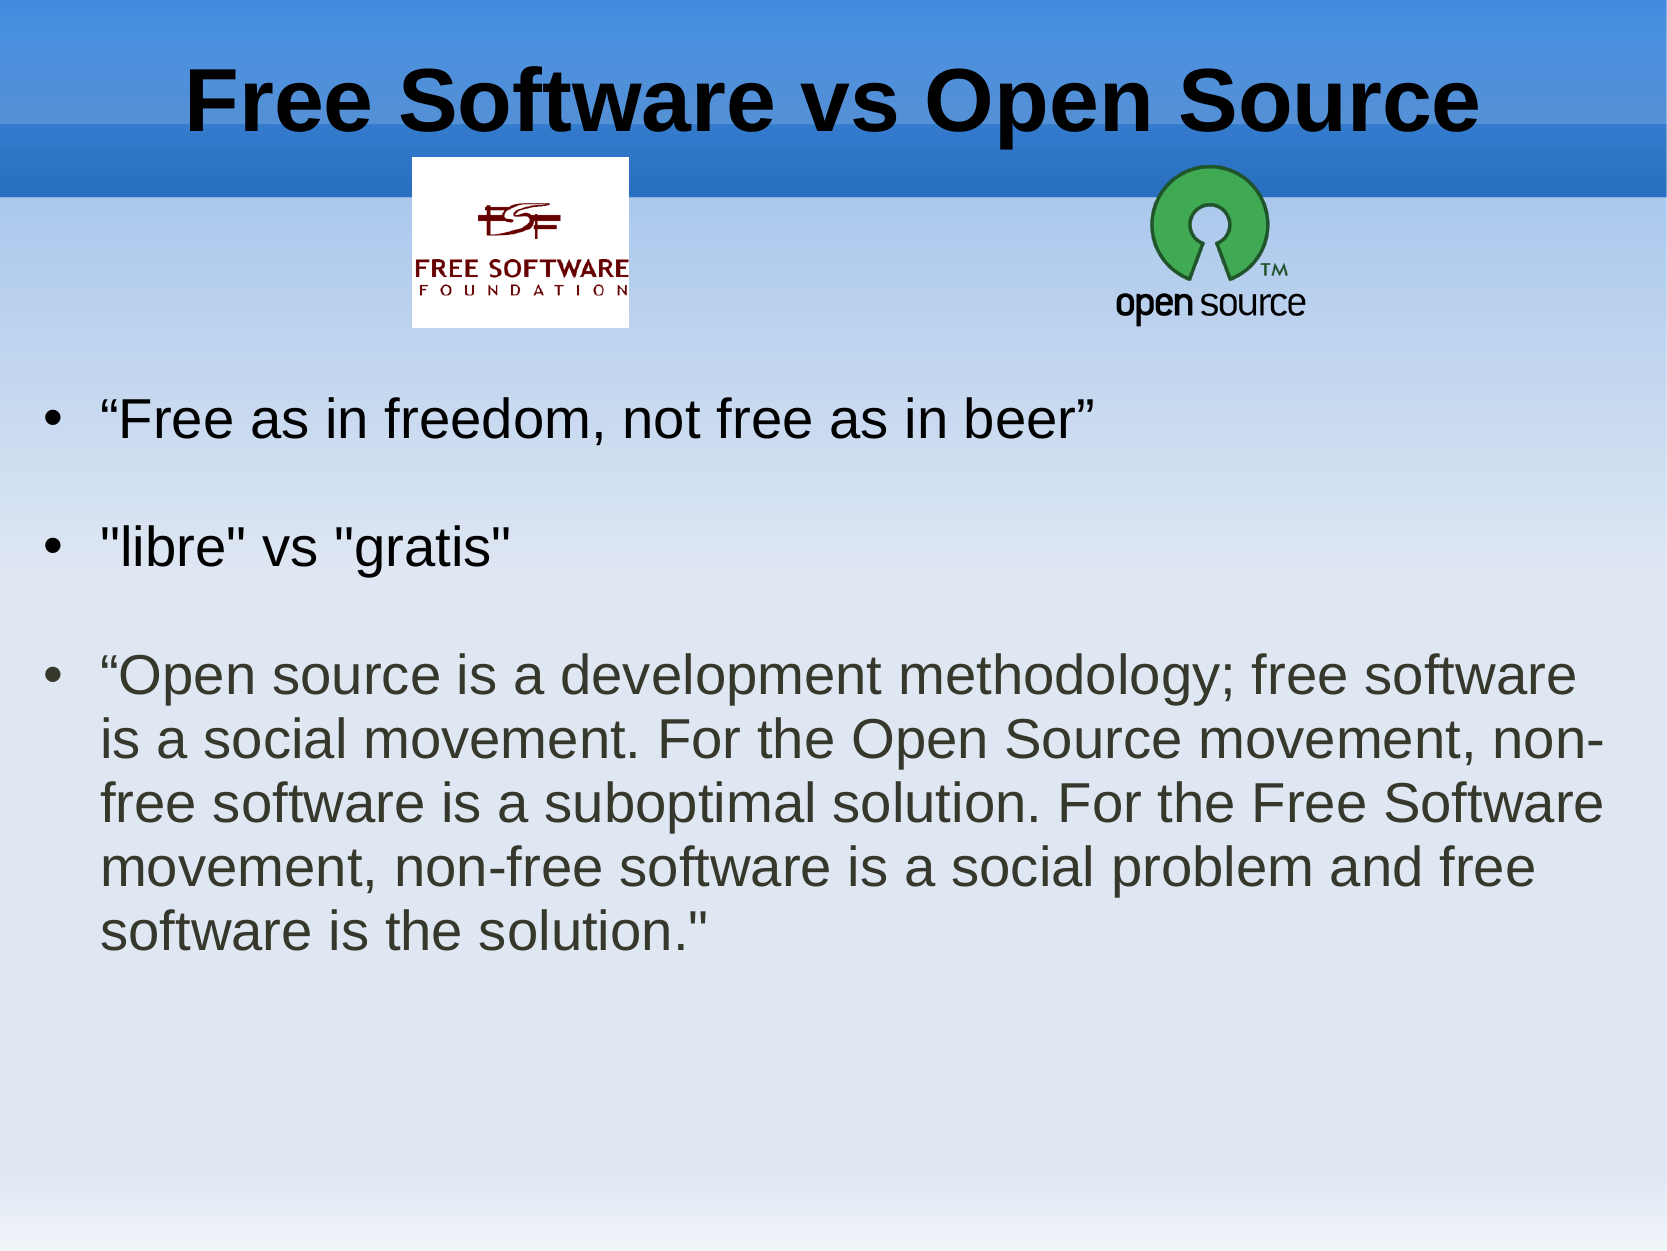

# Free Software vs Open Source
“Free as in freedom, not free as in beer”
"libre" vs "gratis"
“Open source is a development methodology; free software is a social movement. For the Open Source movement, non-free software is a suboptimal solution. For the Free Software movement, non-free software is a social problem and free software is the solution."